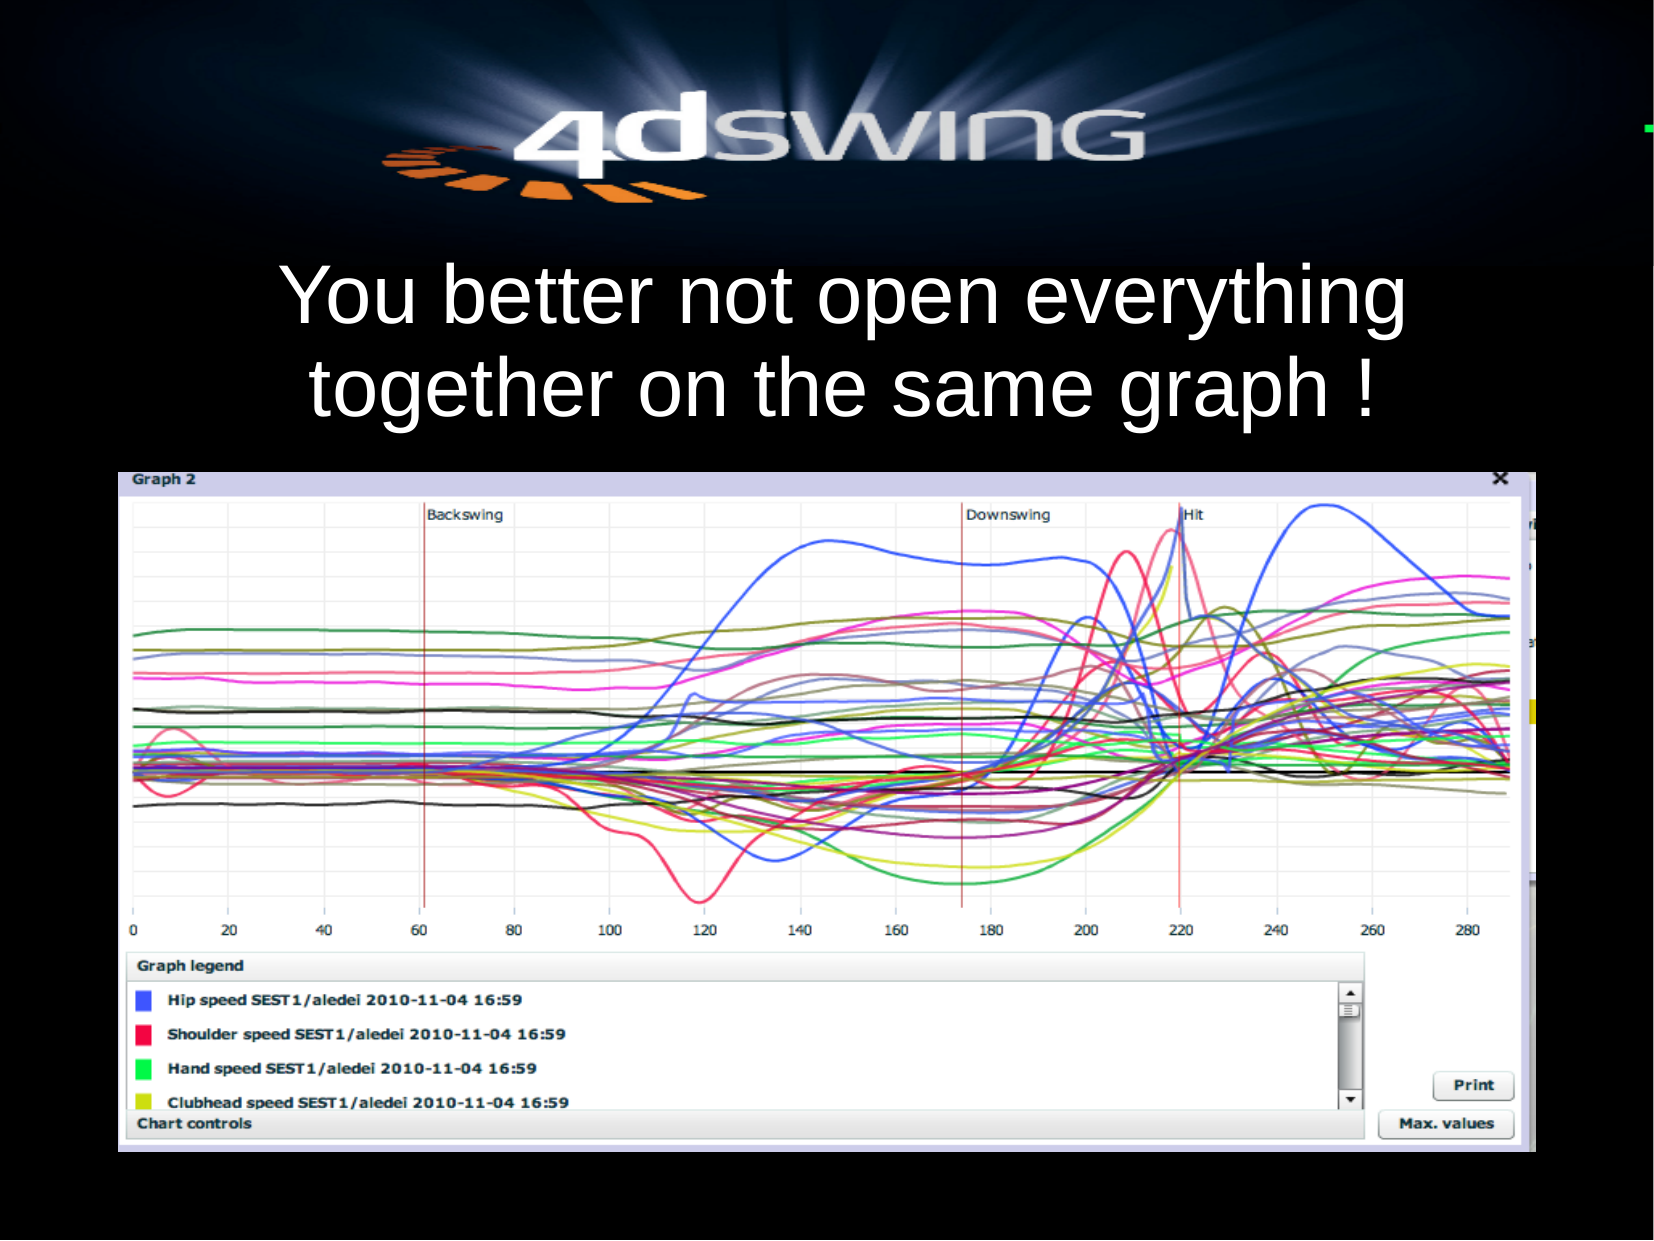

You better not open everything together on the same graph !